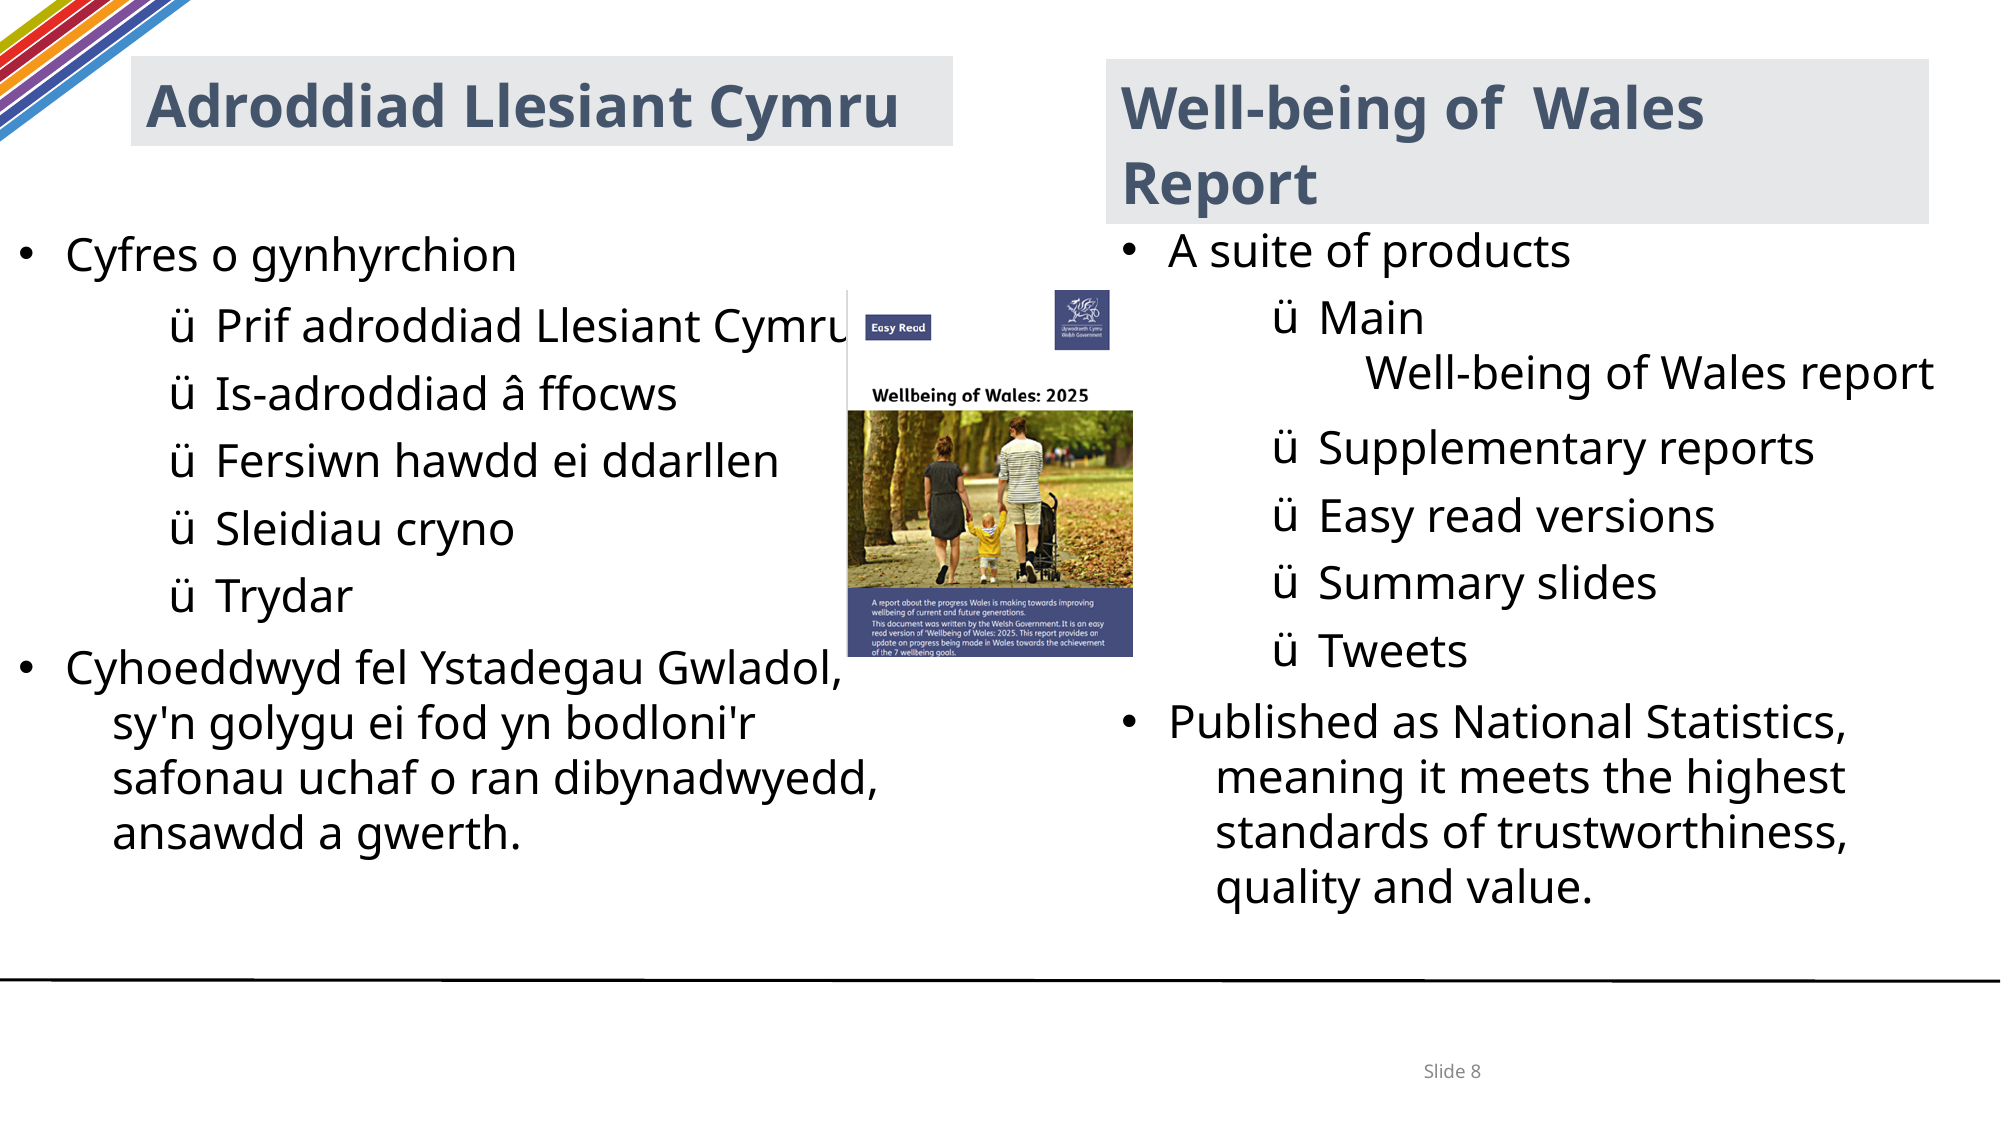

Adroddiad Llesiant Cymru
Well-being of Wales Report
A suite of products
Main Well-being of Wales report
Supplementary reports
Easy read versions
Summary slides
Tweets
Published as National Statistics, meaning it meets the highest standards of trustworthiness, quality and value.
Cyfres o gynhyrchion
Prif adroddiad Llesiant Cymru
Is-adroddiad â ffocws
Fersiwn hawdd ei ddarllen
Sleidiau cryno
Trydar
Cyhoeddwyd fel Ystadegau Gwladol, sy'n golygu ei fod yn bodloni'r safonau uchaf o ran dibynadwyedd, ansawdd a gwerth.